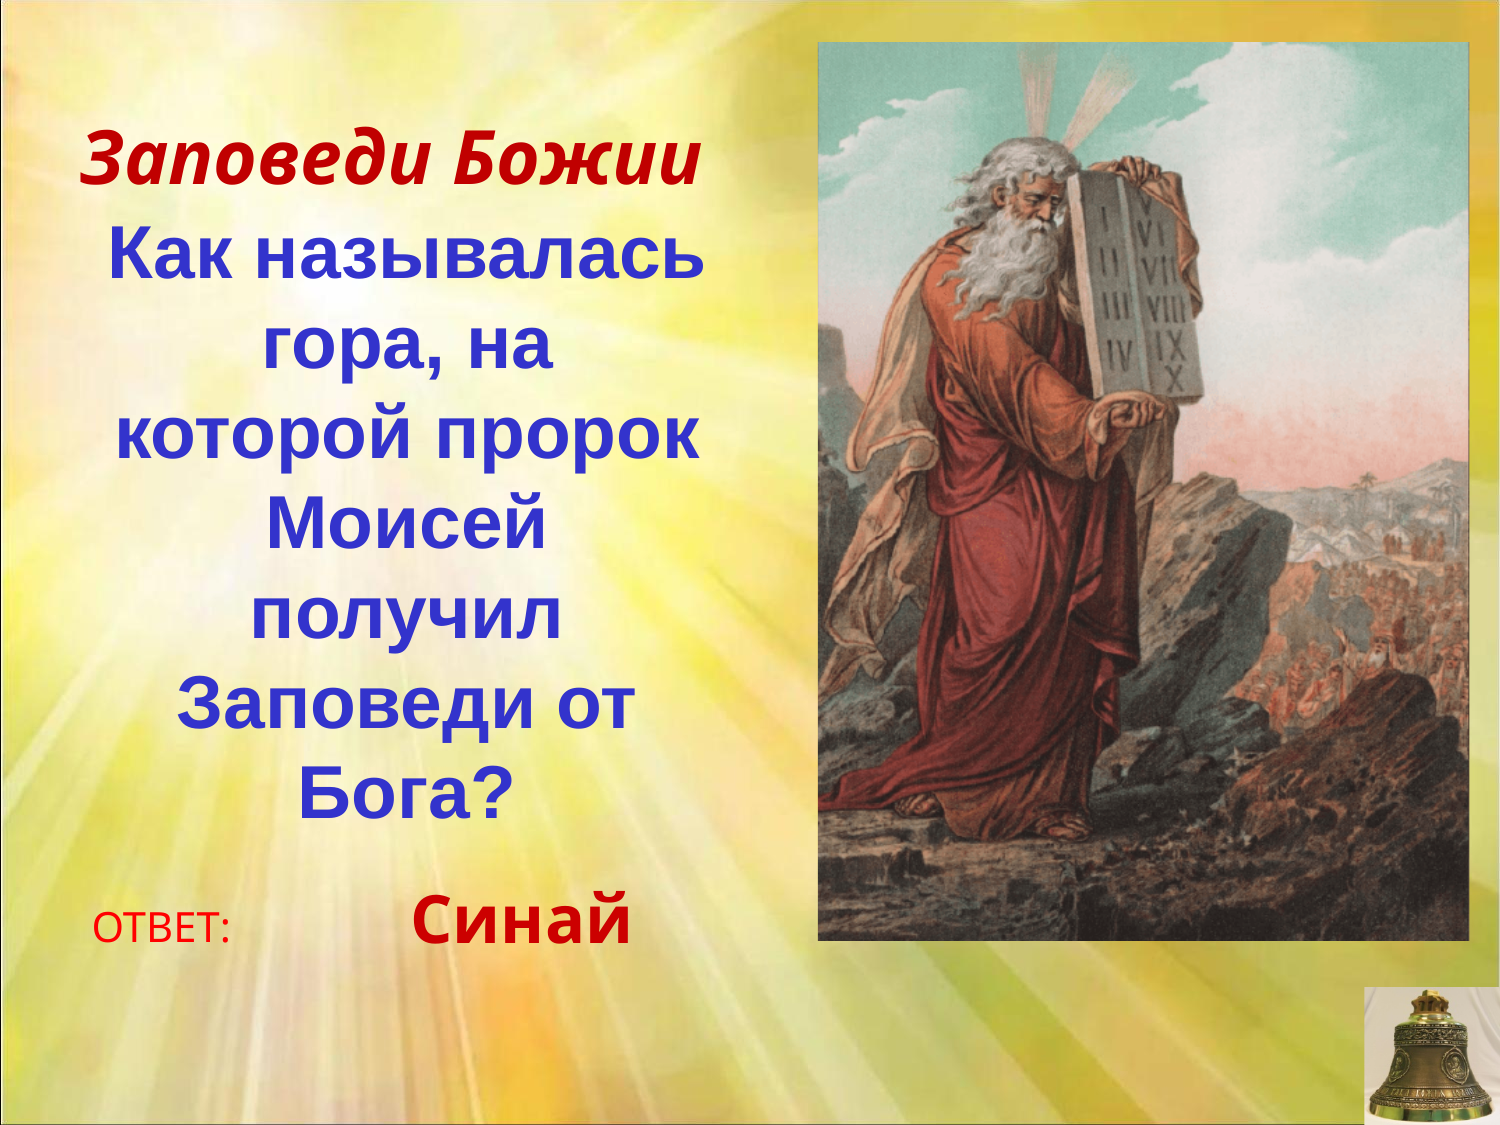

Заповеди Божии
Как называлась гора, на которой пророк Моисей получил Заповеди от Бога?
Синай
ОТВЕТ: